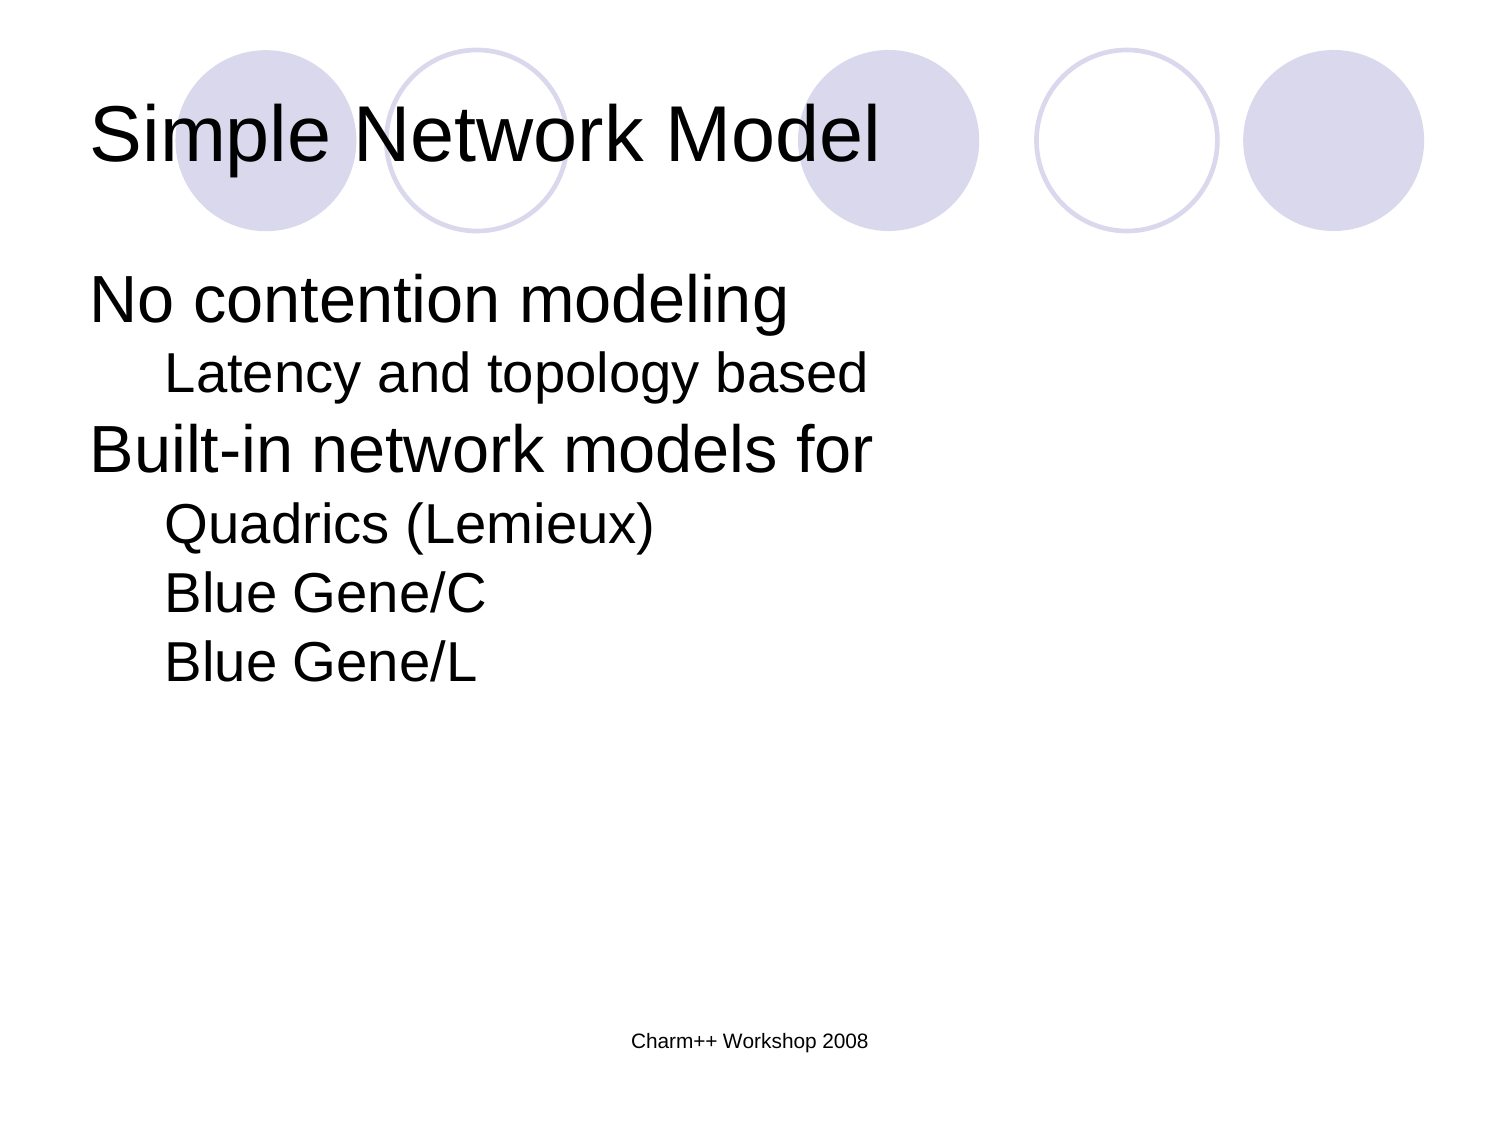

# Simple Network Model
No contention modeling
Latency and topology based
Built-in network models for
Quadrics (Lemieux)
Blue Gene/C
Blue Gene/L
Charm++ Workshop 2008